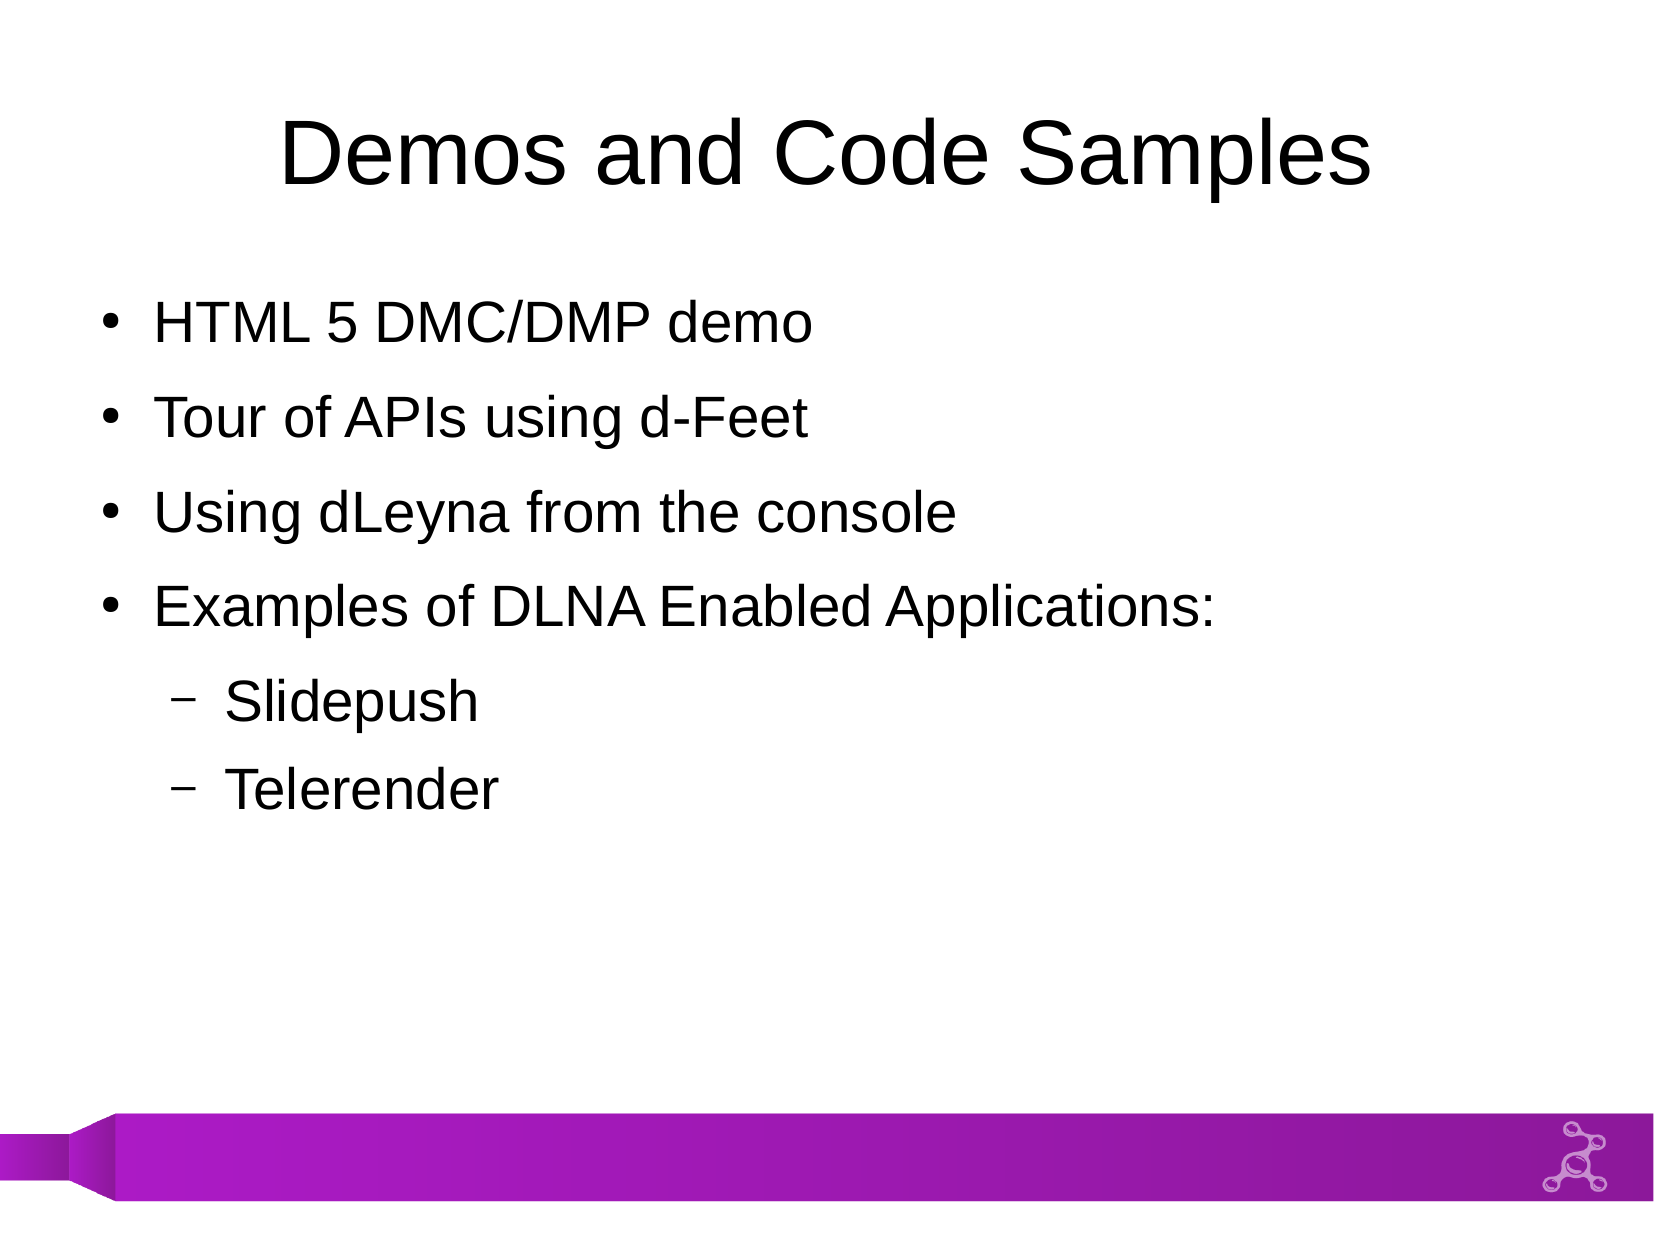

# Demos and Code Samples
HTML 5 DMC/DMP demo
Tour of APIs using d-Feet
Using dLeyna from the console
Examples of DLNA Enabled Applications:
Slidepush
Telerender